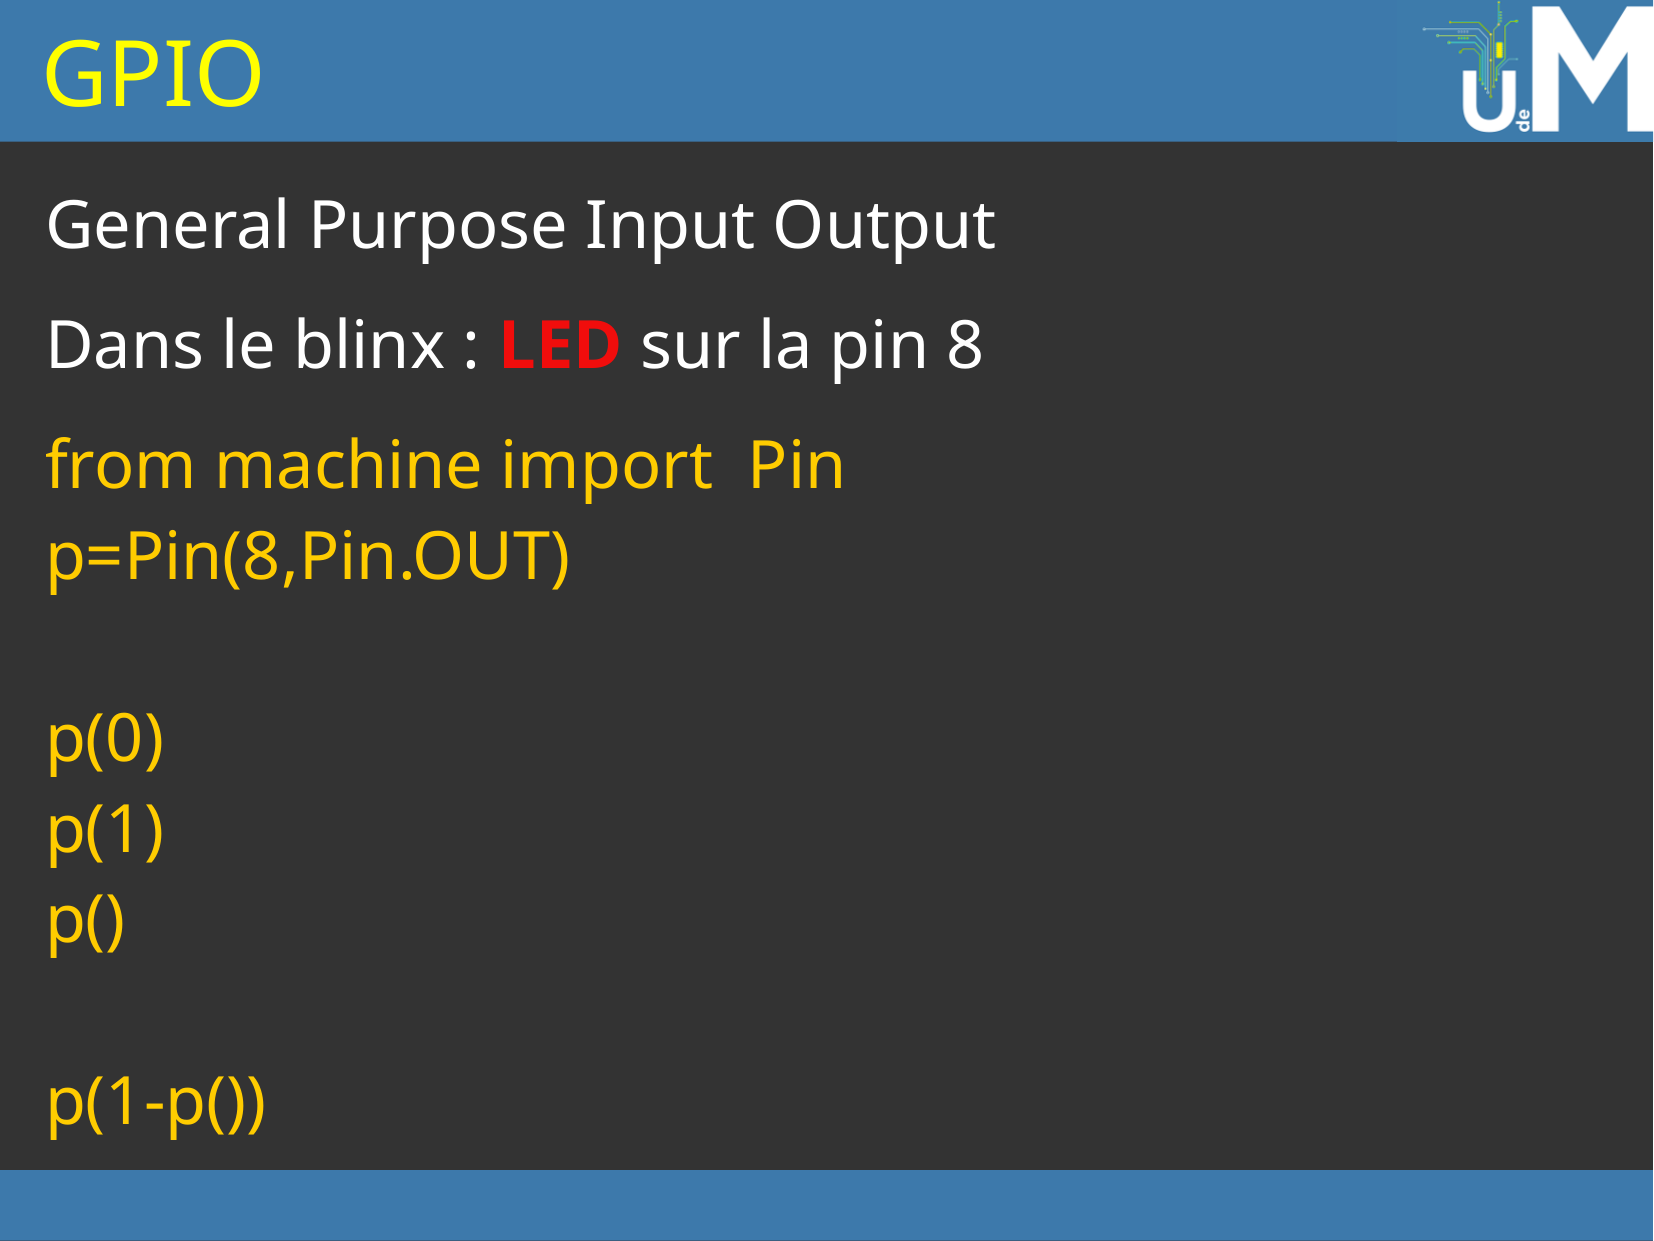

# GPIO
General Purpose Input Output
Dans le blinx : LED sur la pin 8
from machine import Pin
p=Pin(8,Pin.OUT)
p(0)
p(1)
p()
p(1-p())